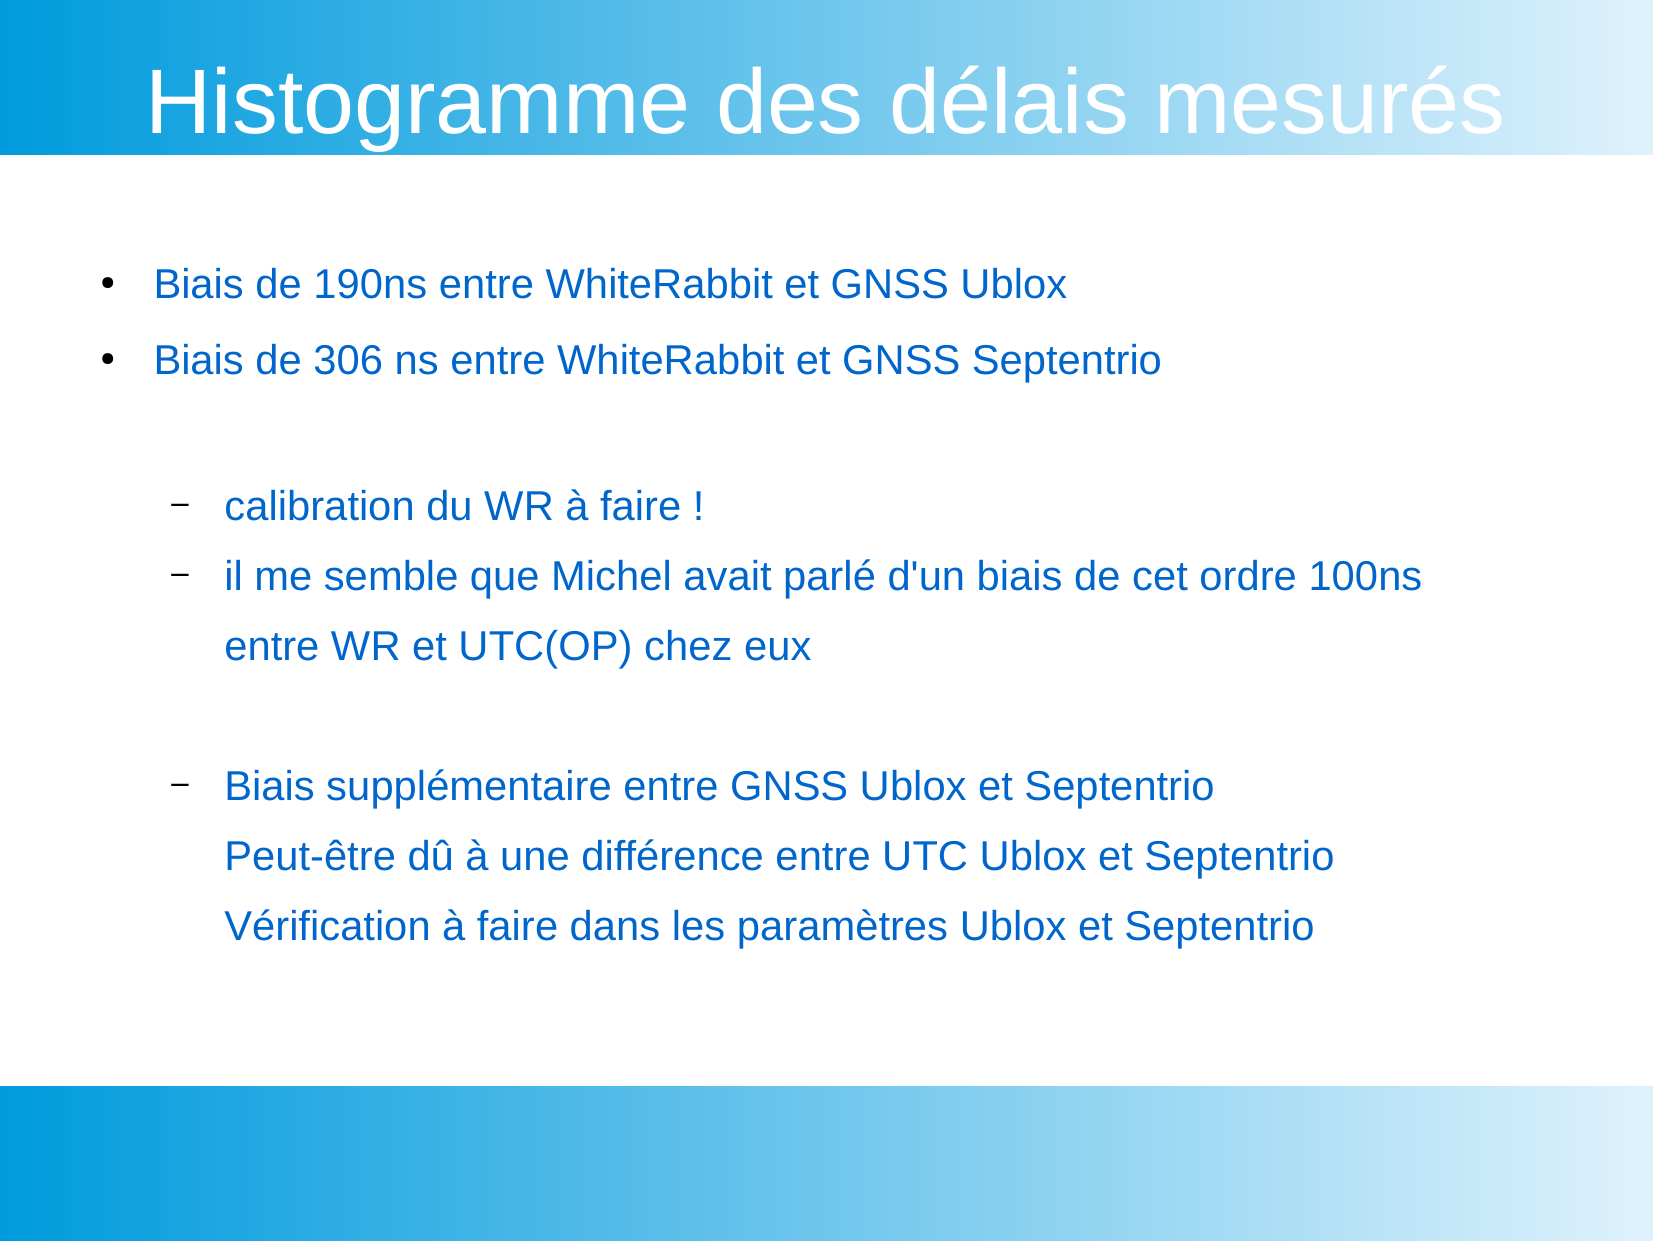

# Histogramme des délais mesurés
Biais de 190ns entre WhiteRabbit et GNSS Ublox
Biais de 306 ns entre WhiteRabbit et GNSS Septentrio
calibration du WR à faire !
il me semble que Michel avait parlé d'un biais de cet ordre 100ns
entre WR et UTC(OP) chez eux
Biais supplémentaire entre GNSS Ublox et Septentrio
Peut-être dû à une différence entre UTC Ublox et Septentrio
Vérification à faire dans les paramètres Ublox et Septentrio